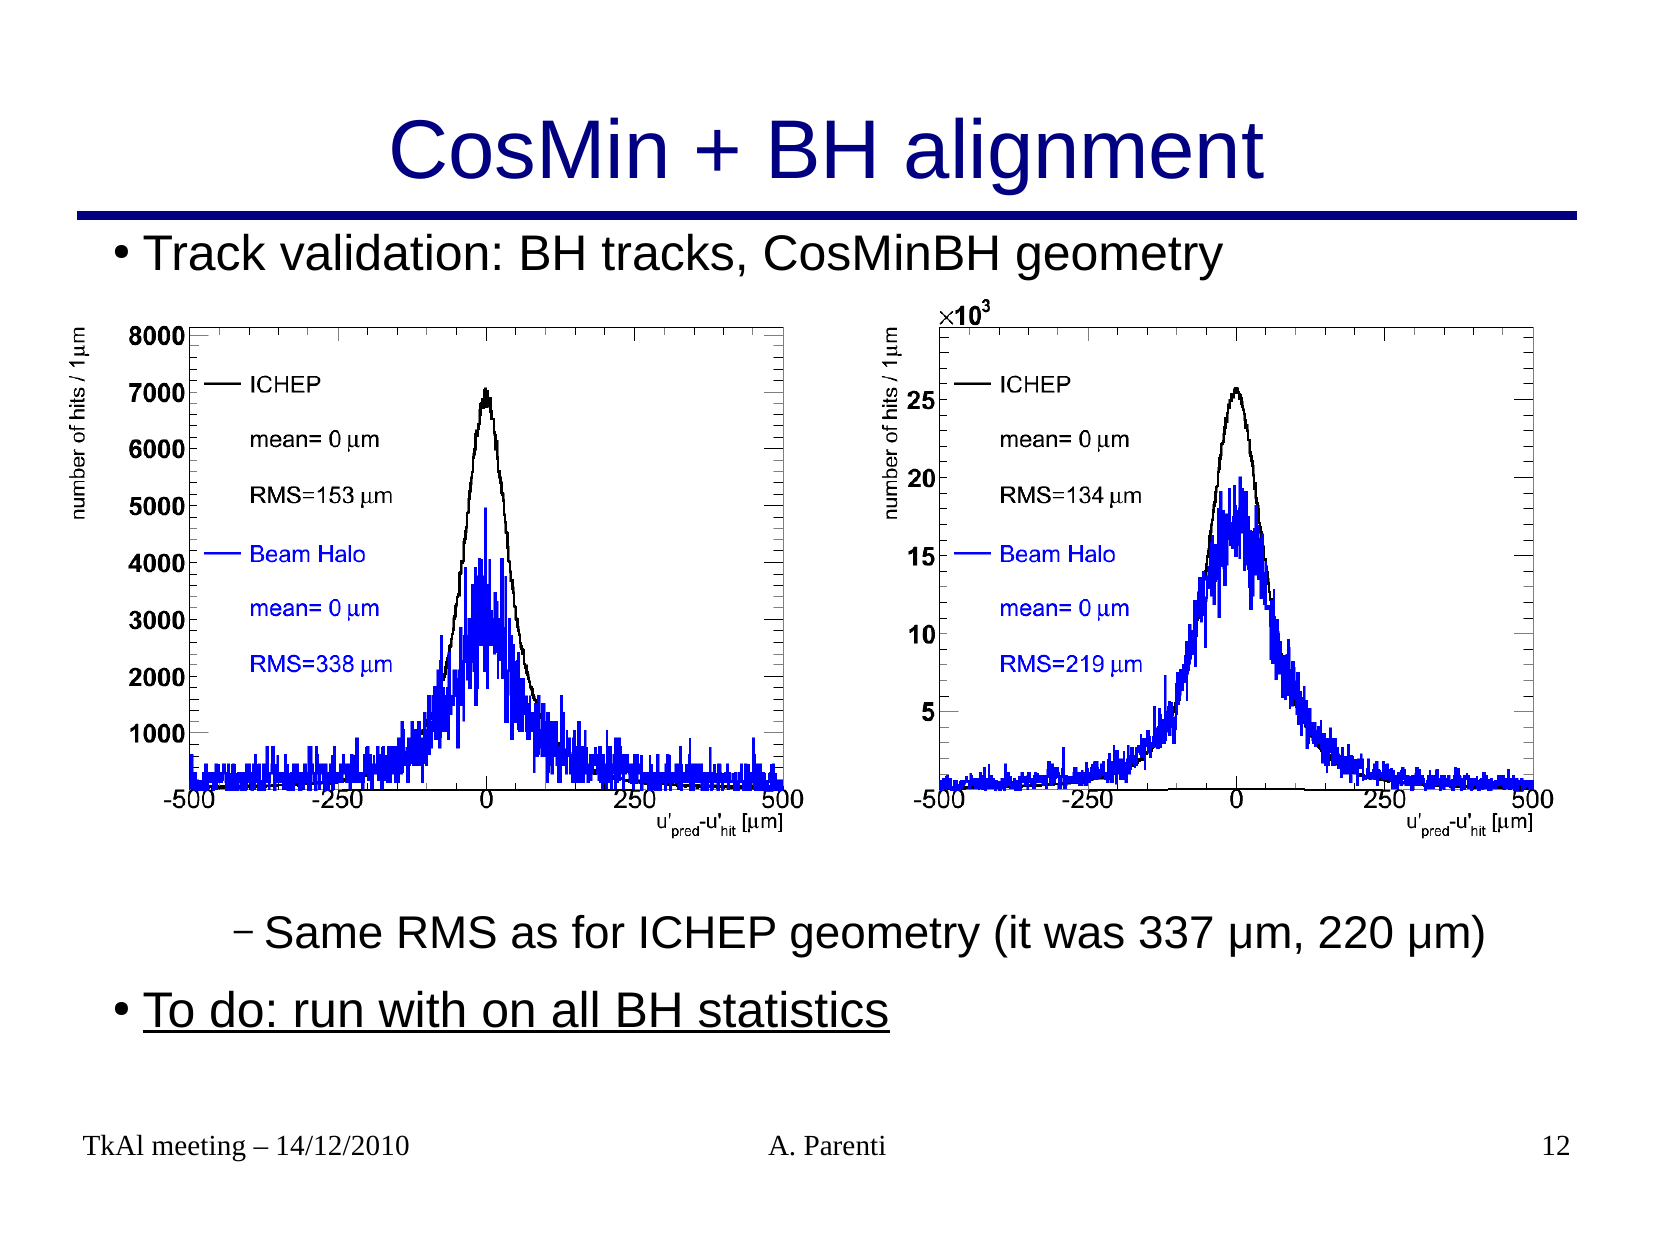

# CosMin + BH alignment
Track validation: BH tracks, CosMinBH geometry
Same RMS as for ICHEP geometry (it was 337 μm, 220 μm)
To do: run with on all BH statistics
12